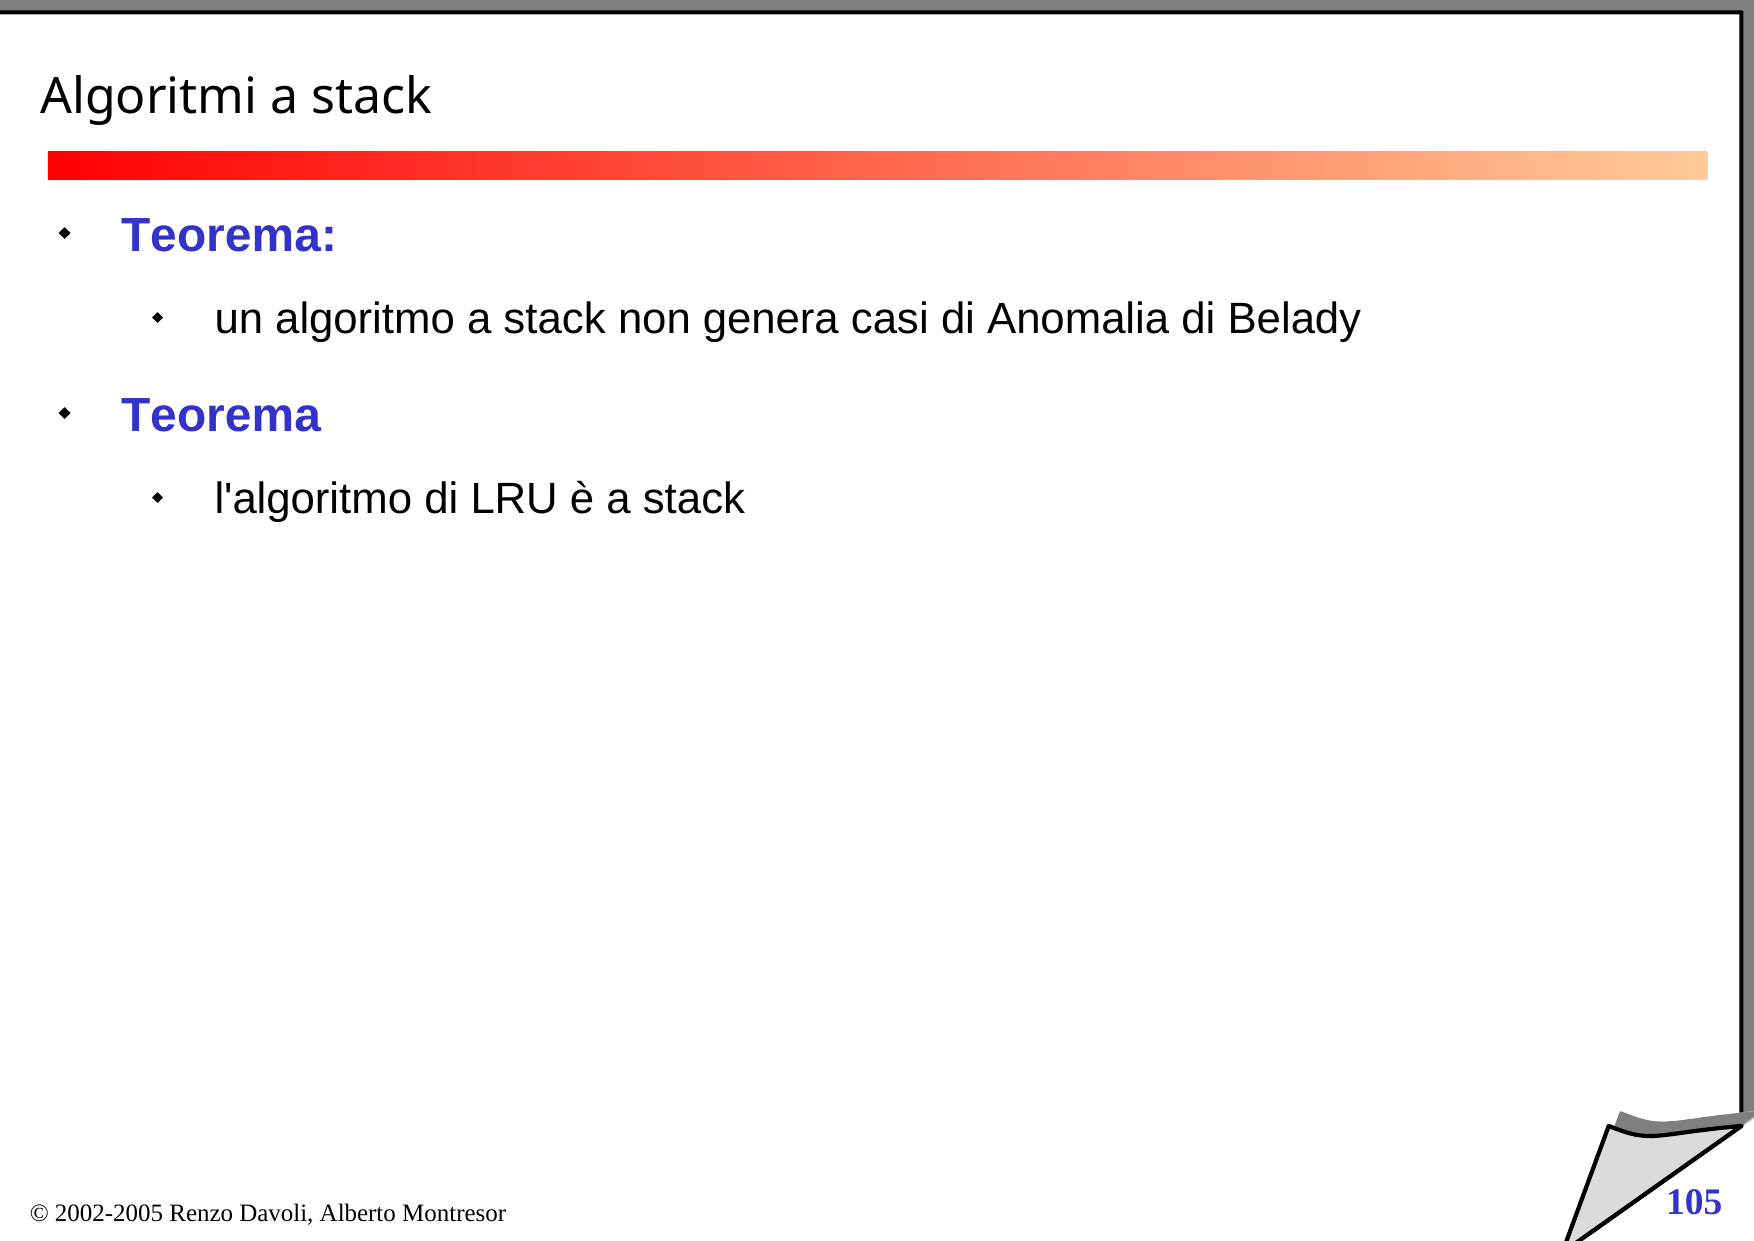

# Algoritmi a stack
Teorema:
un algoritmo a stack non genera casi di Anomalia di Belady
Teorema
l'algoritmo di LRU è a stack